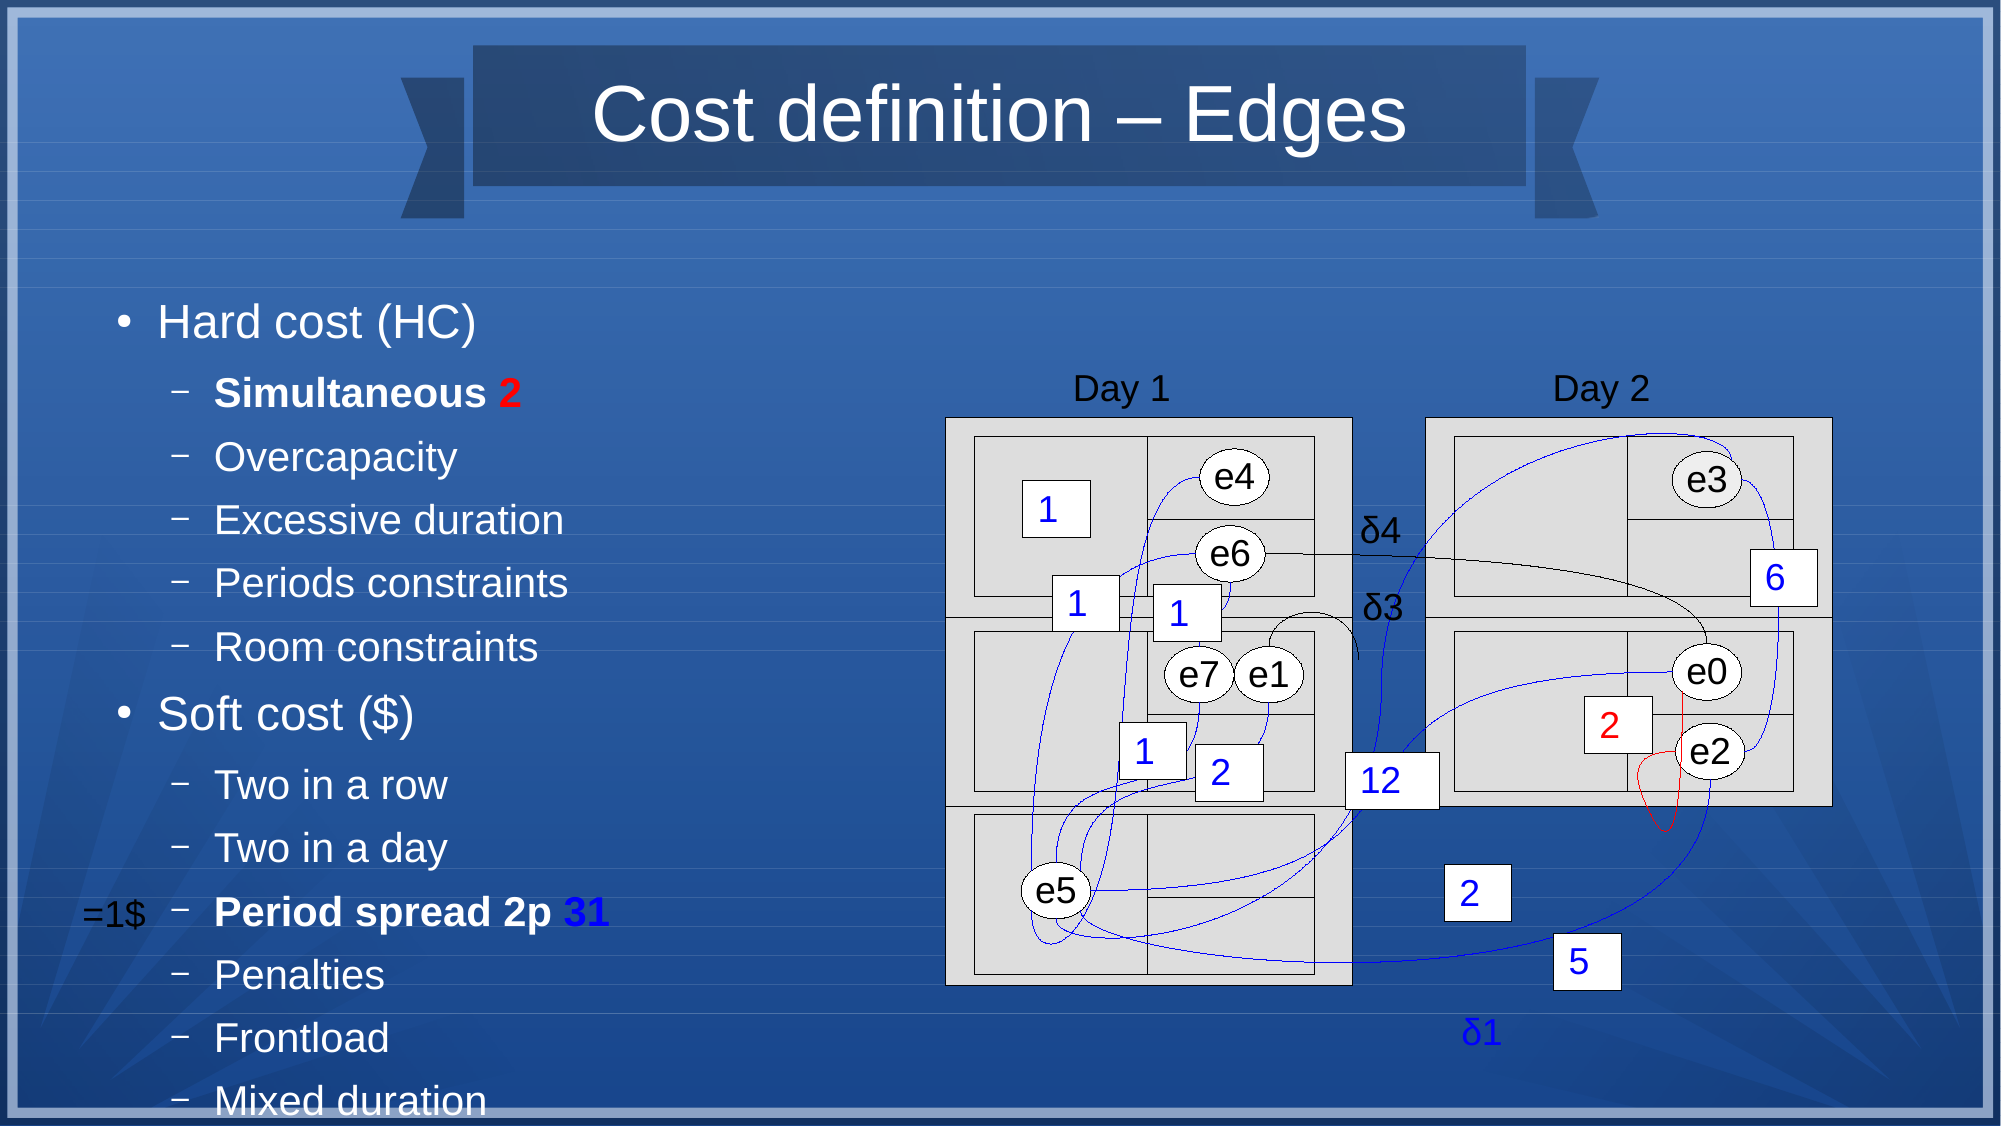

# Cost definition – Edges
Hard cost (HC)
Simultaneous 2
Overcapacity
Excessive duration
Periods constraints
Room constraints
Soft cost ($)
Two in a row
Two in a day
Period spread 2p 31
Penalties
Frontload
Mixed duration
Day 1
Day 2
e4
e3
1
δ4
e6
6
1
δ3
1
e0
e7
e1
2
1
e2
2
12
e5
2
=1$
5
δ1